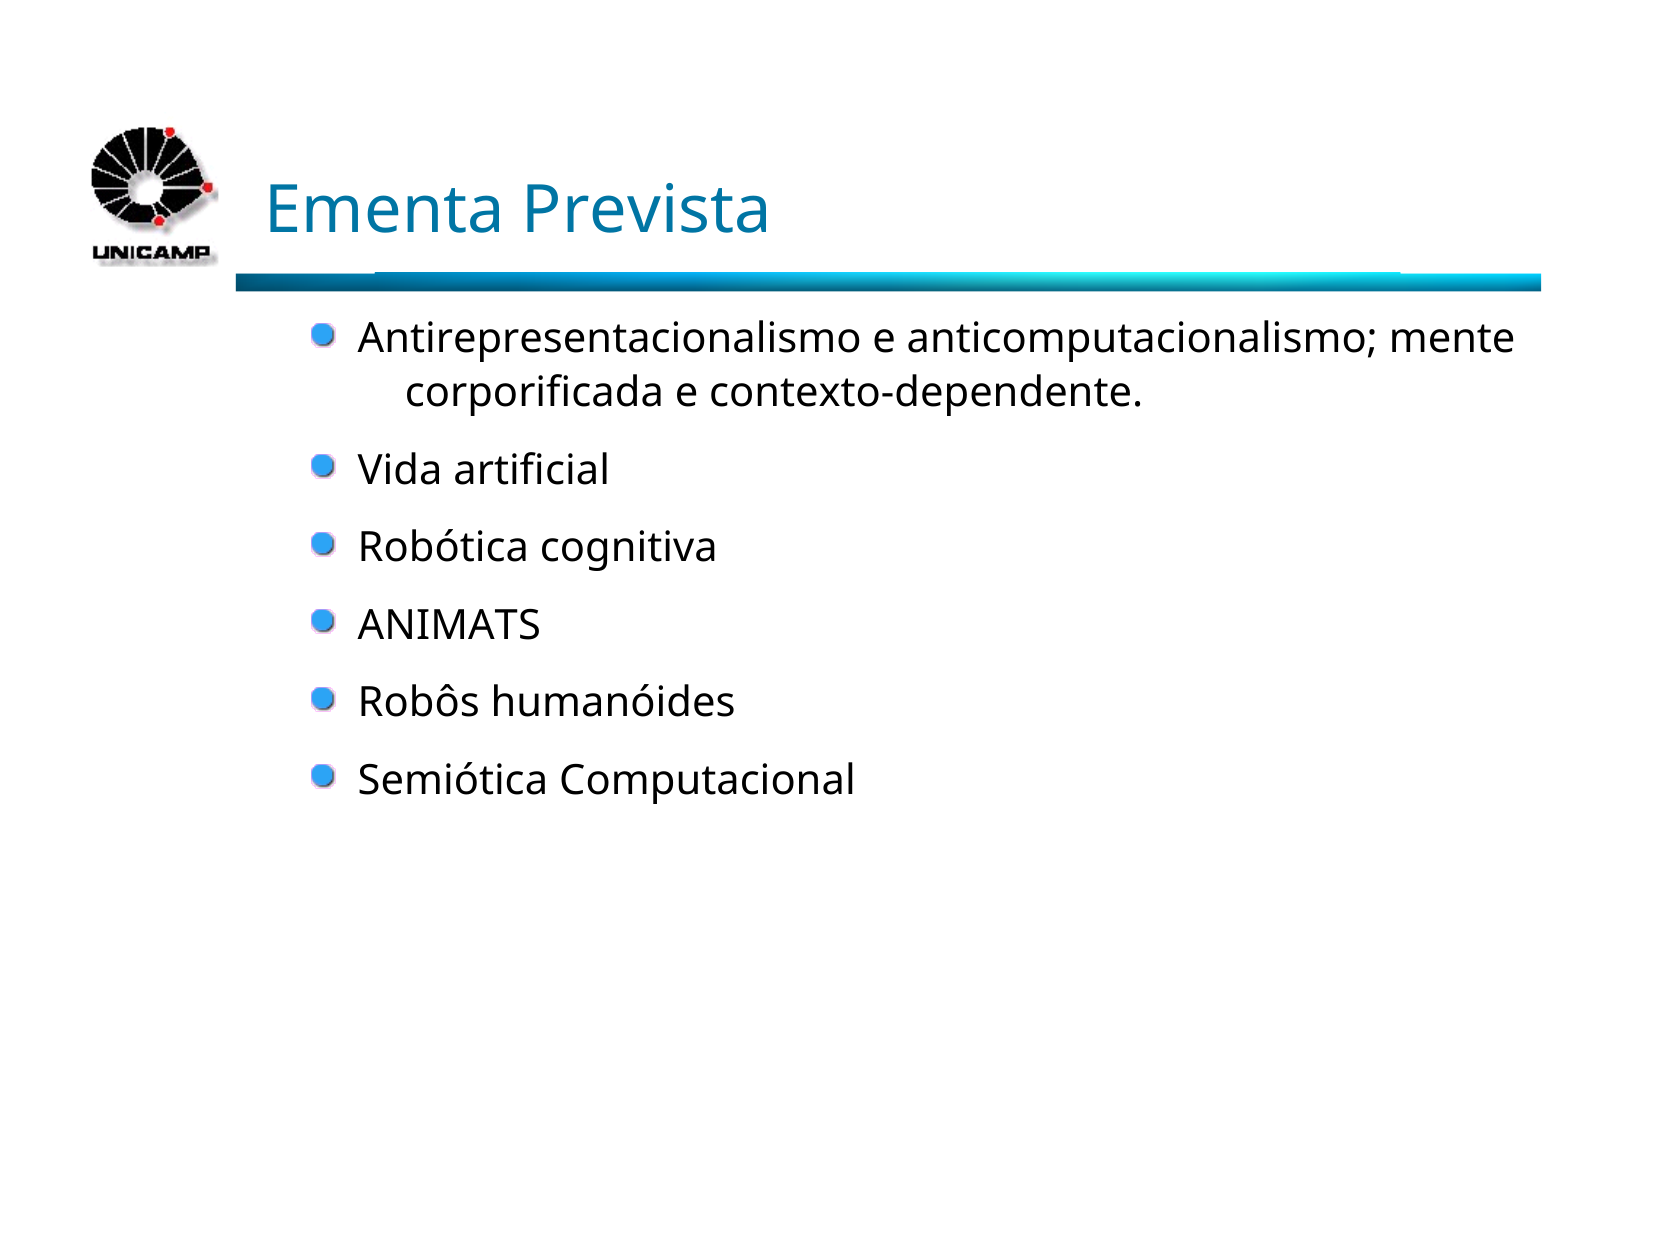

# Ementa Prevista
Antirepresentacionalismo e anticomputacionalismo; mente corporificada e contexto-dependente.
Vida artificial
Robótica cognitiva
ANIMATS
Robôs humanóides
Semiótica Computacional